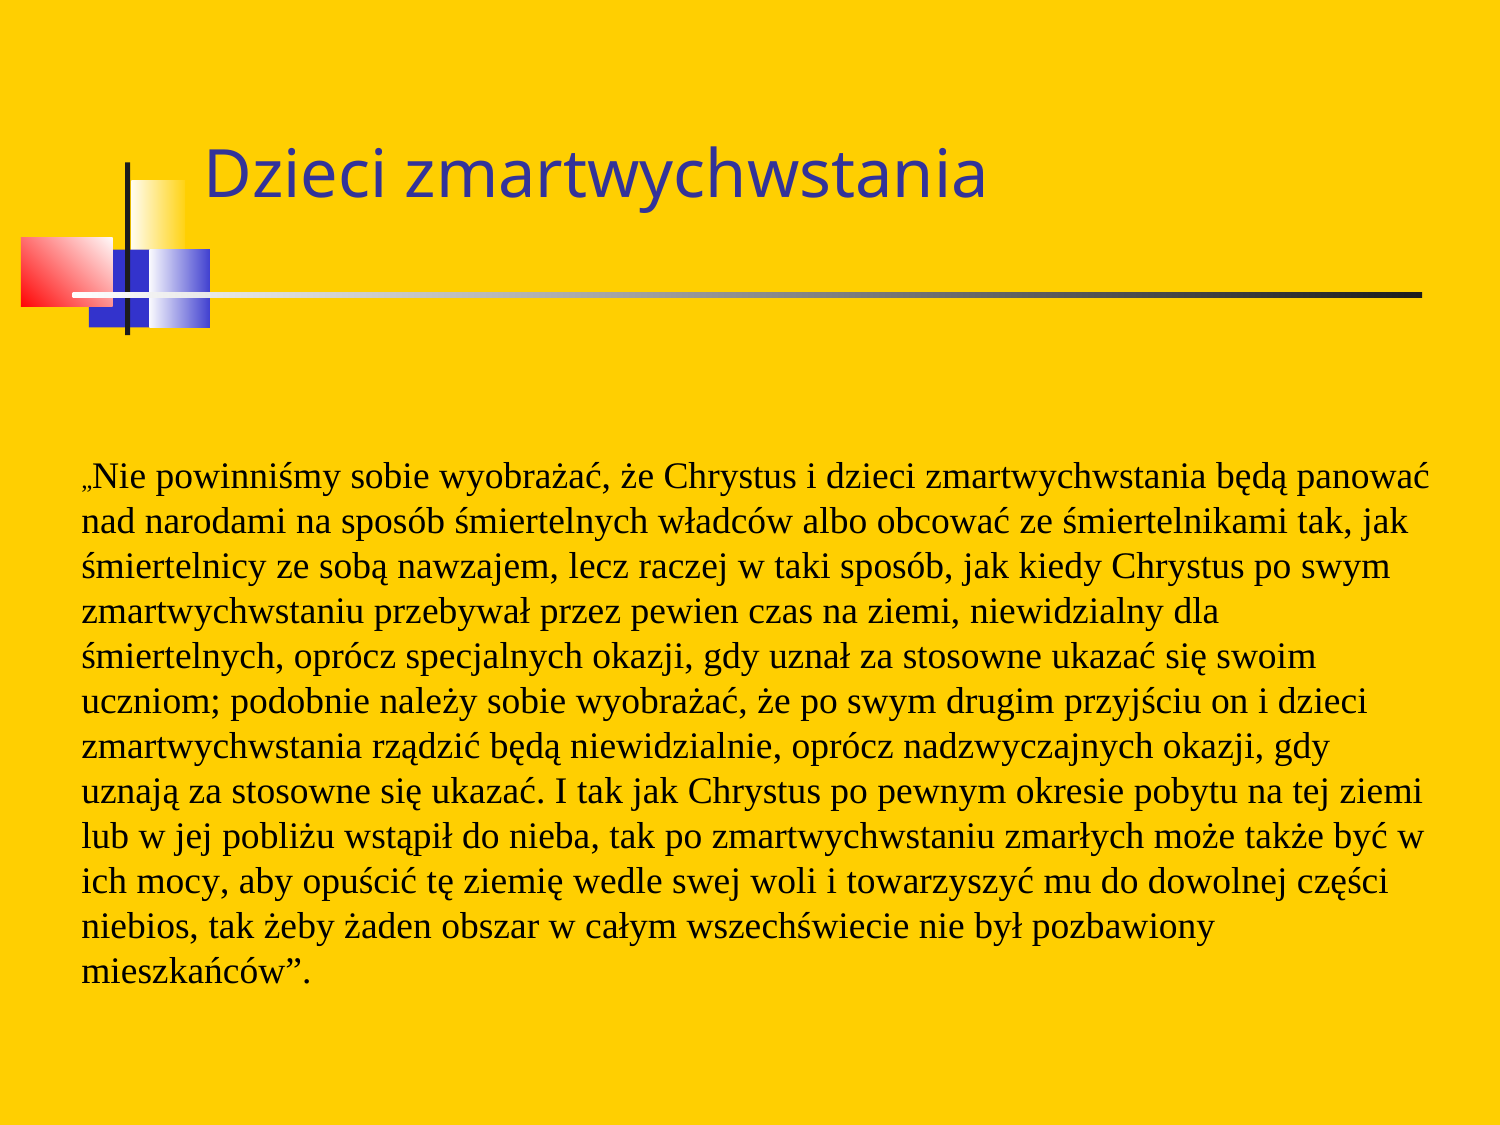

# Dzieci zmartwychwstania
„Nie powinniśmy sobie wyobrażać, że Chrystus i dzieci zmartwychwstania będą panować nad narodami na sposób śmiertelnych władców albo obcować ze śmiertelnikami tak, jak śmiertelnicy ze sobą nawzajem, lecz raczej w taki sposób, jak kiedy Chrystus po swym zmartwychwstaniu przebywał przez pewien czas na ziemi, niewidzialny dla śmiertelnych, oprócz specjalnych okazji, gdy uznał za stosowne ukazać się swoim uczniom; podobnie należy sobie wyobrażać, że po swym drugim przyjściu on i dzieci zmartwychwstania rządzić będą niewidzialnie, oprócz nadzwyczajnych okazji, gdy uznają za stosowne się ukazać. I tak jak Chrystus po pewnym okresie pobytu na tej ziemi lub w jej pobliżu wstąpił do nieba, tak po zmartwychwstaniu zmarłych może także być w ich mocy, aby opuścić tę ziemię wedle swej woli i towarzyszyć mu do dowolnej części niebios, tak żeby żaden obszar w całym wszechświecie nie był pozbawiony mieszkańców”.